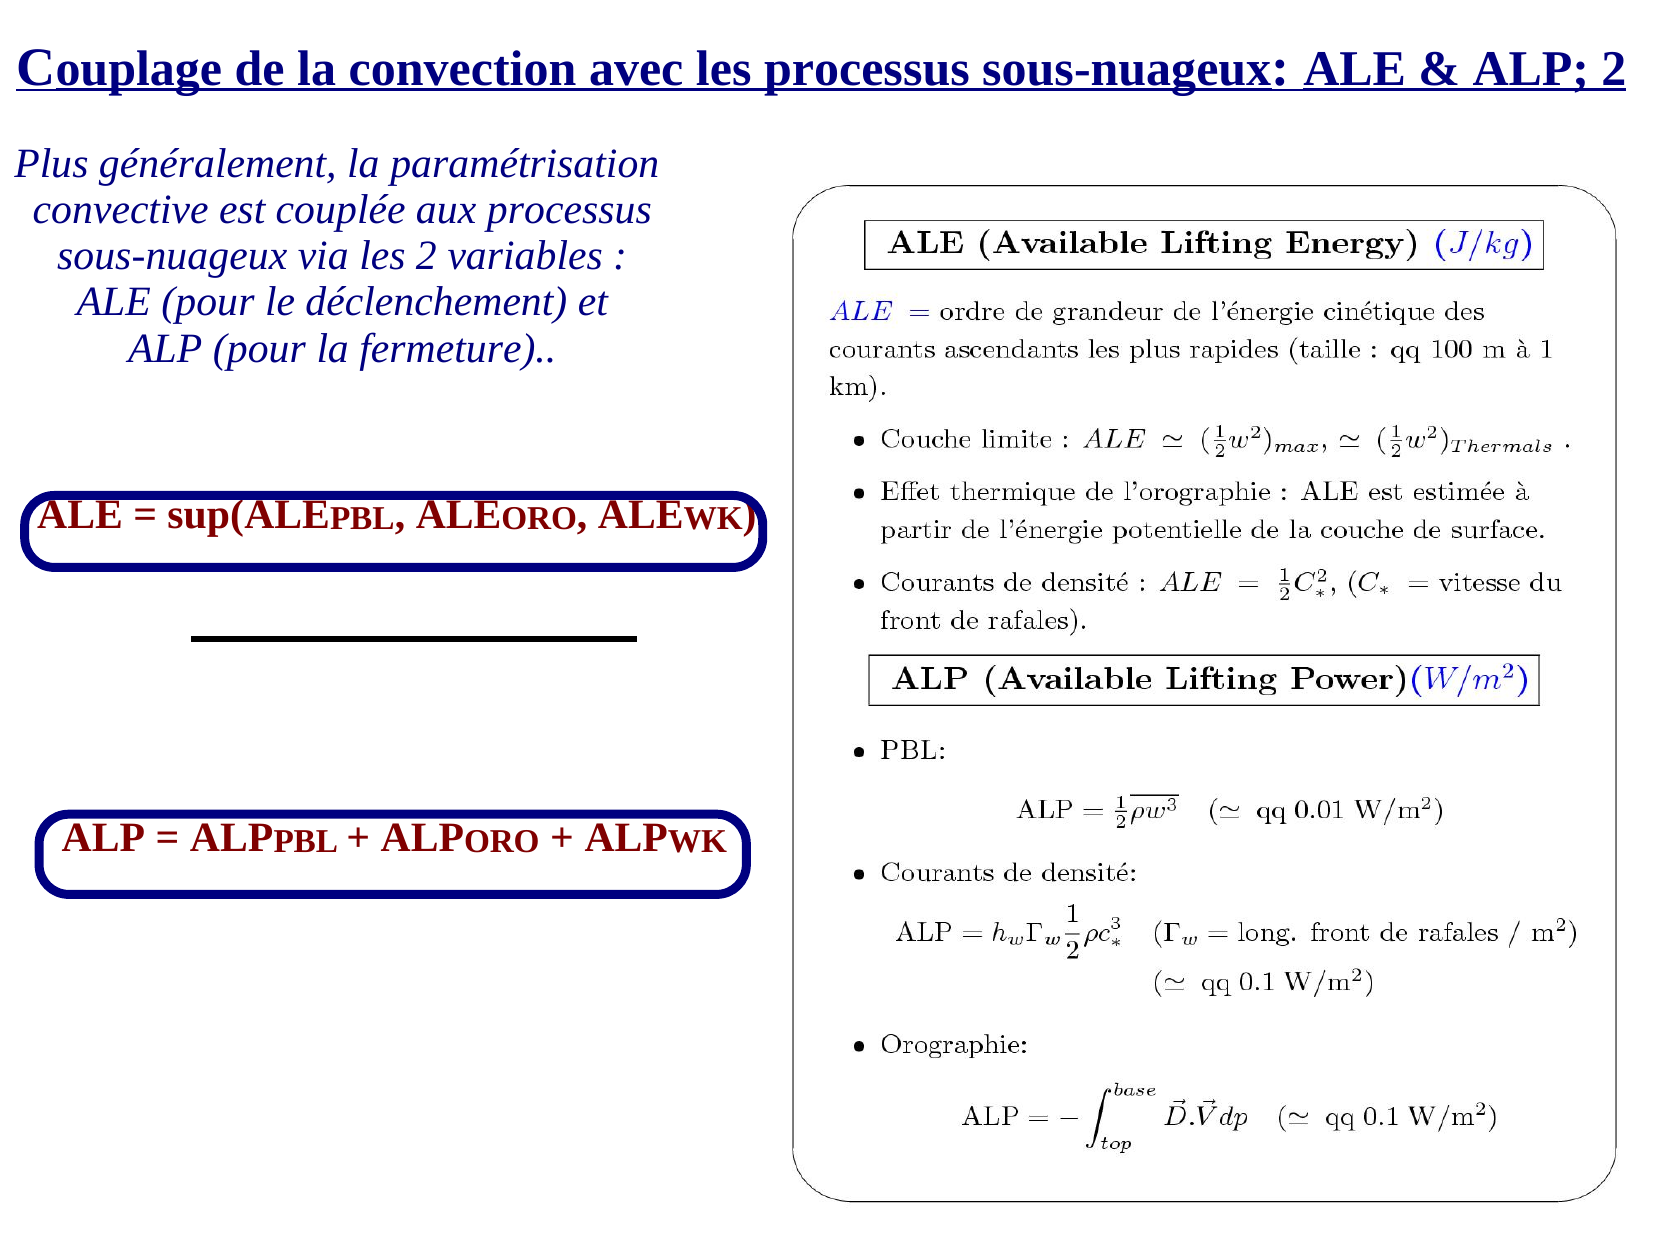

Couplage de la convection avec les processus sous-nuageux: ALE & ALP; 2
Plus généralement, la paramétrisation
convective est couplée aux processus
sous-nuageux via les 2 variables :
ALE (pour le déclenchement) et
ALP (pour la fermeture)..
ALE = sup(ALEPBL, ALEORO, ALEWK)
ALP = ALPPBL + ALPORO + ALPWK